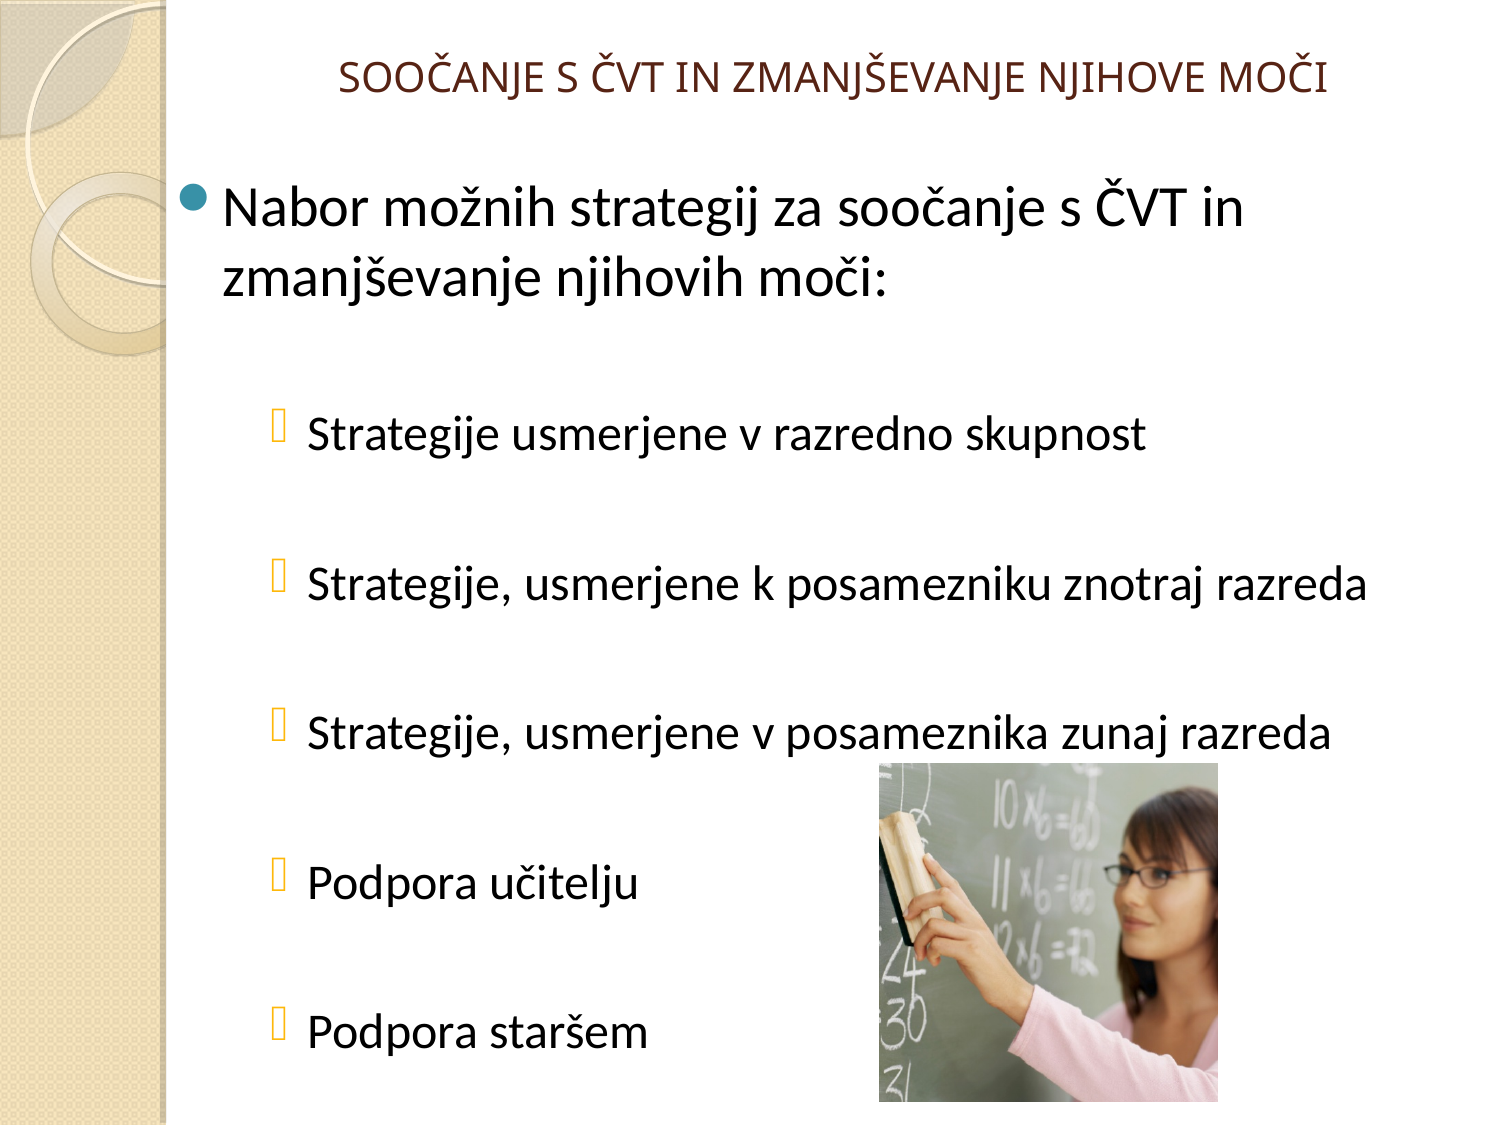

# Soočanje s ČVT in zmanjševanje njihove moči
Nabor možnih strategij za soočanje s ČVT in zmanjševanje njihovih moči:
Strategije usmerjene v razredno skupnost
Strategije, usmerjene k posamezniku znotraj razreda
Strategije, usmerjene v posameznika zunaj razreda
Podpora učitelju
Podpora staršem